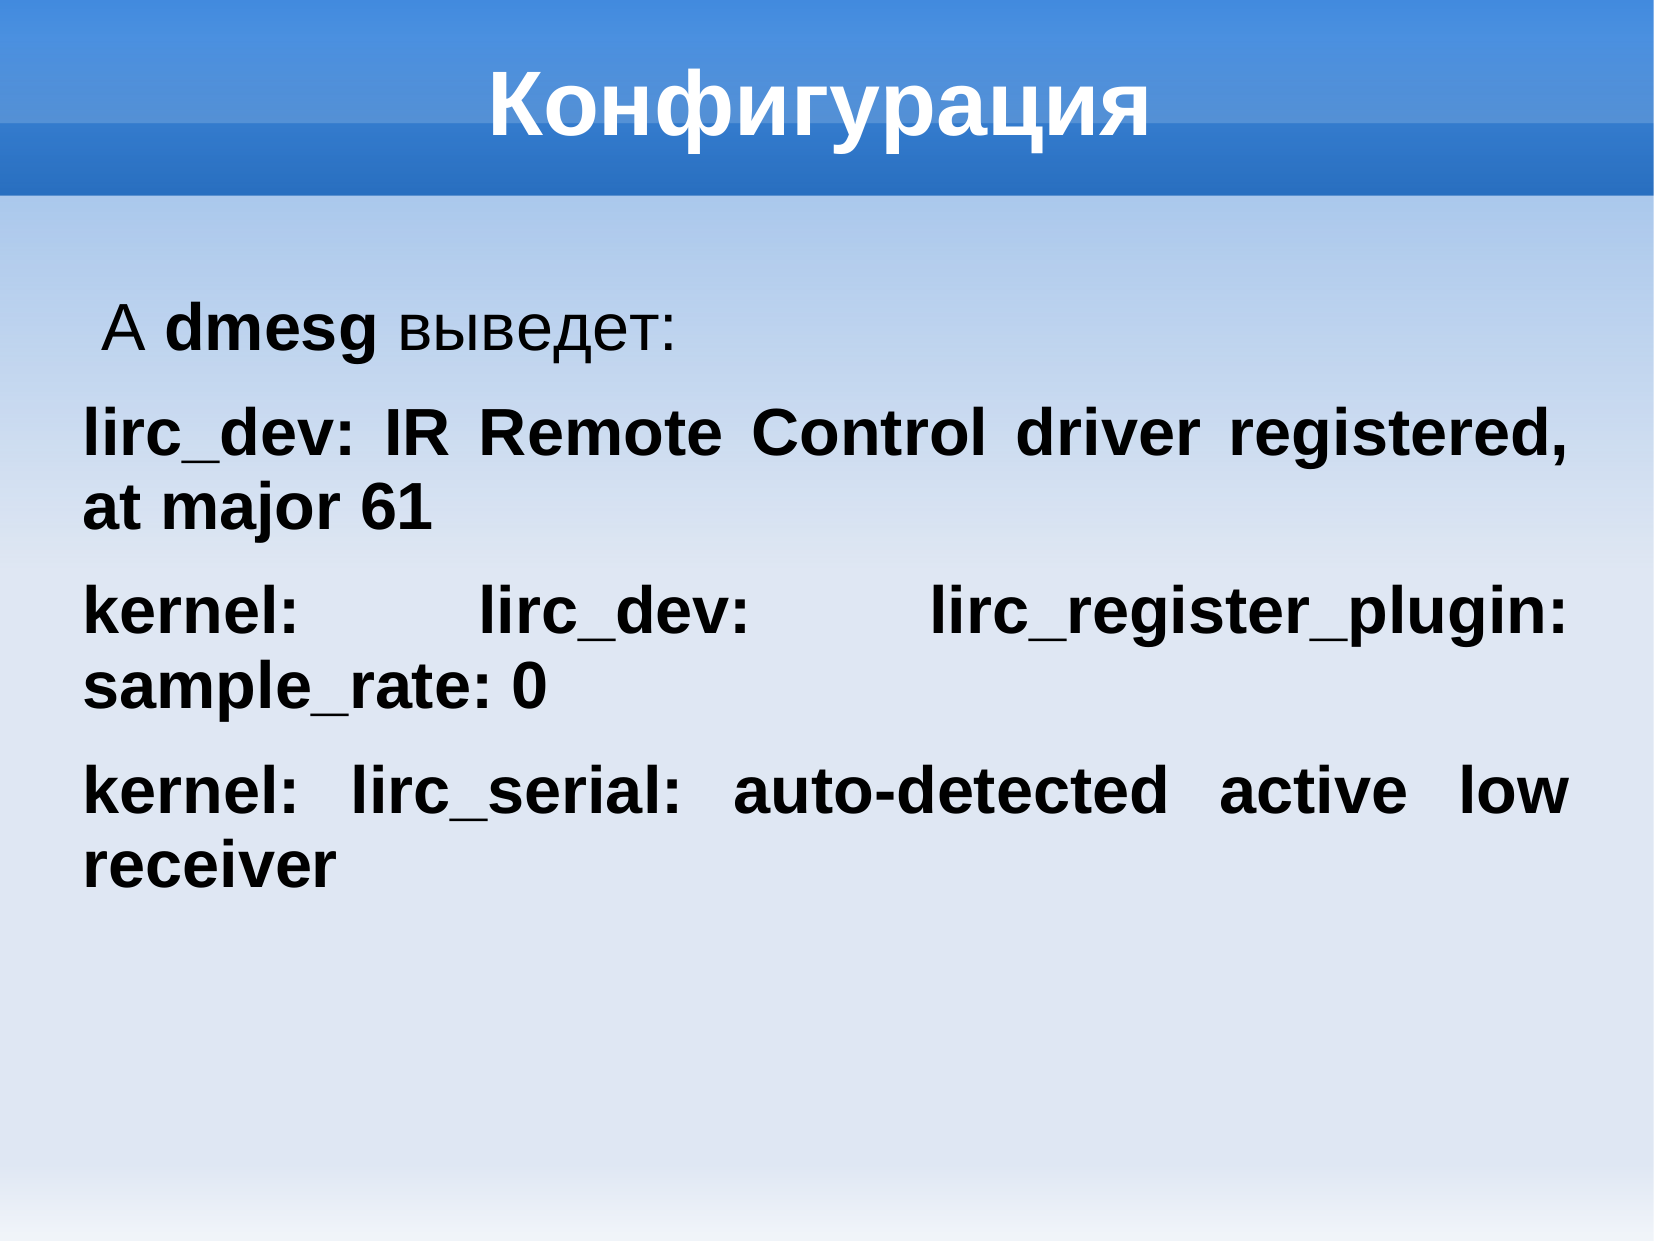

# Конфигурация
 А dmesg выведет:
lirc_dev: IR Remote Control driver registered, at major 61
kernel: lirc_dev: lirc_register_plugin: sample_rate: 0
kernel: lirc_serial: auto-detected active low receiver